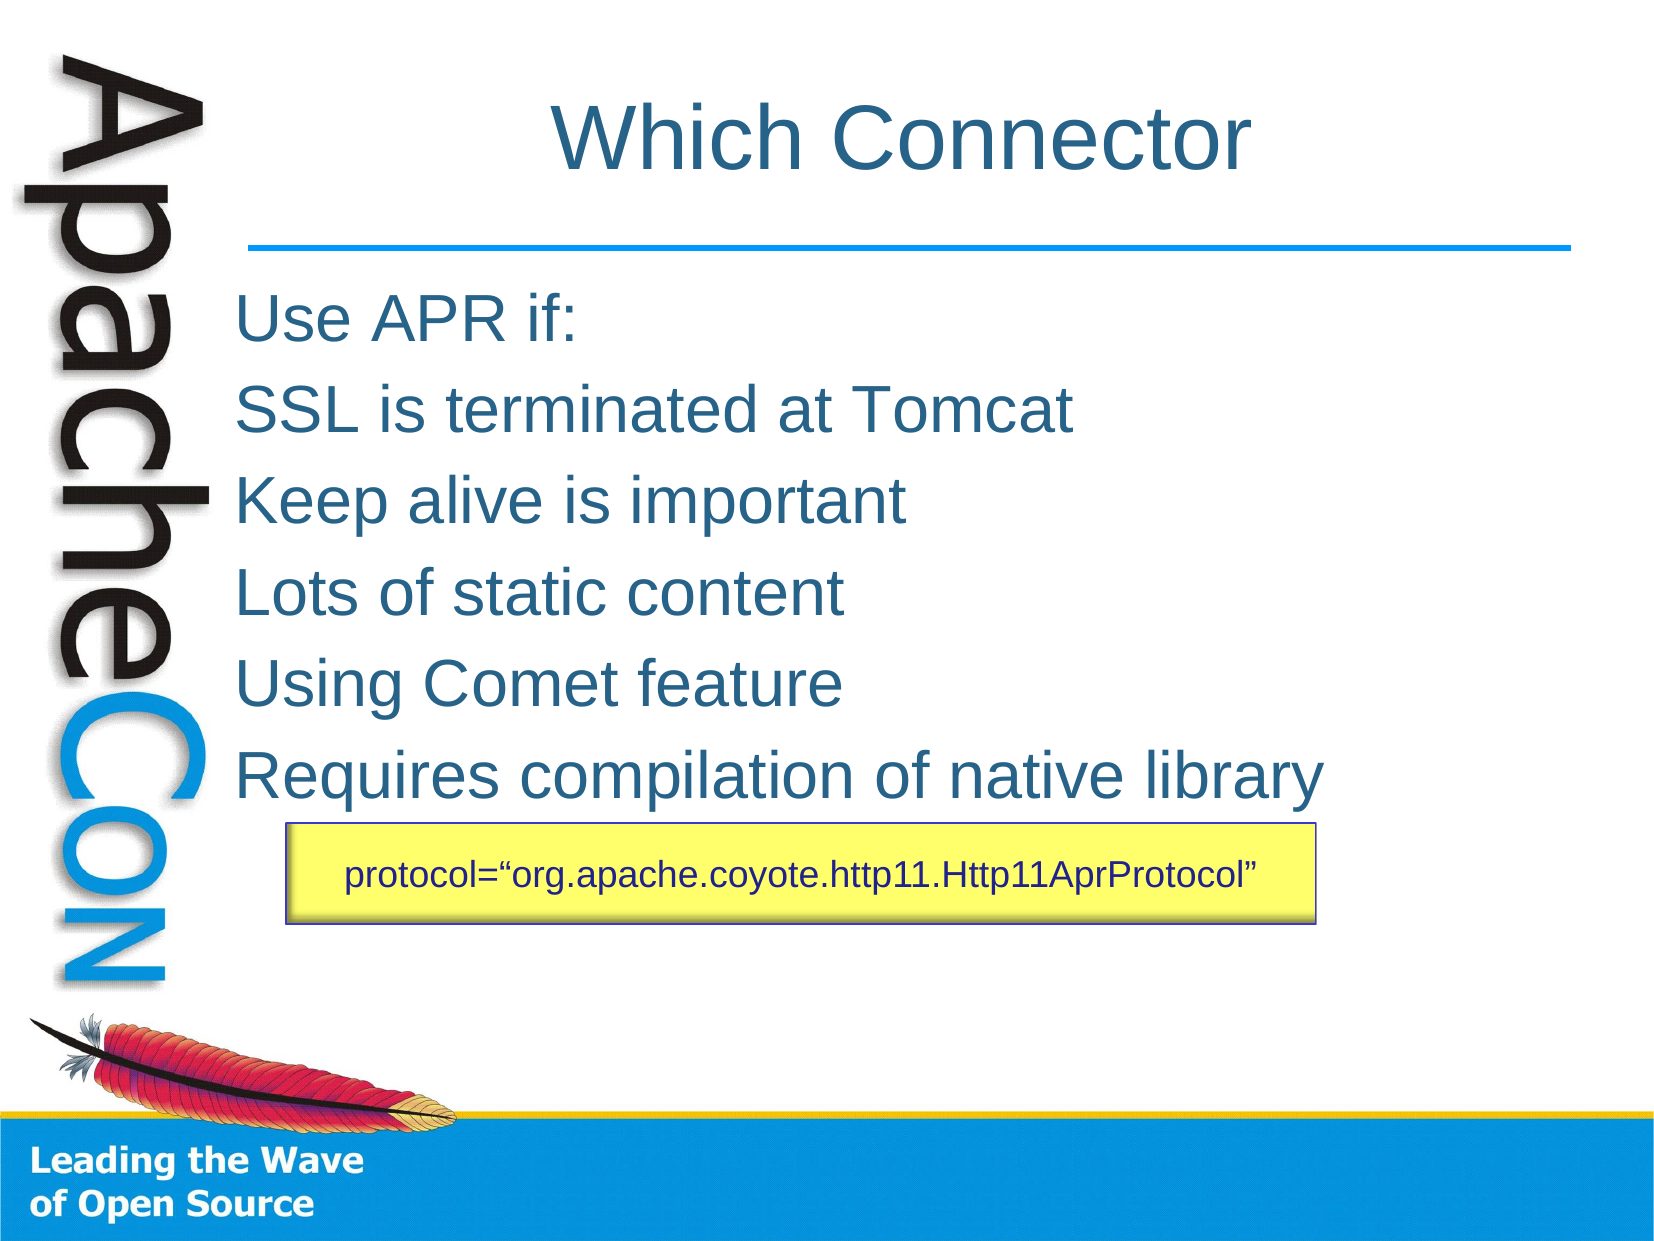

# Which Connector
Use APR if:
SSL is terminated at Tomcat
Keep alive is important
Lots of static content
Using Comet feature
Requires compilation of native library
protocol=“org.apache.coyote.http11.Http11AprProtocol”